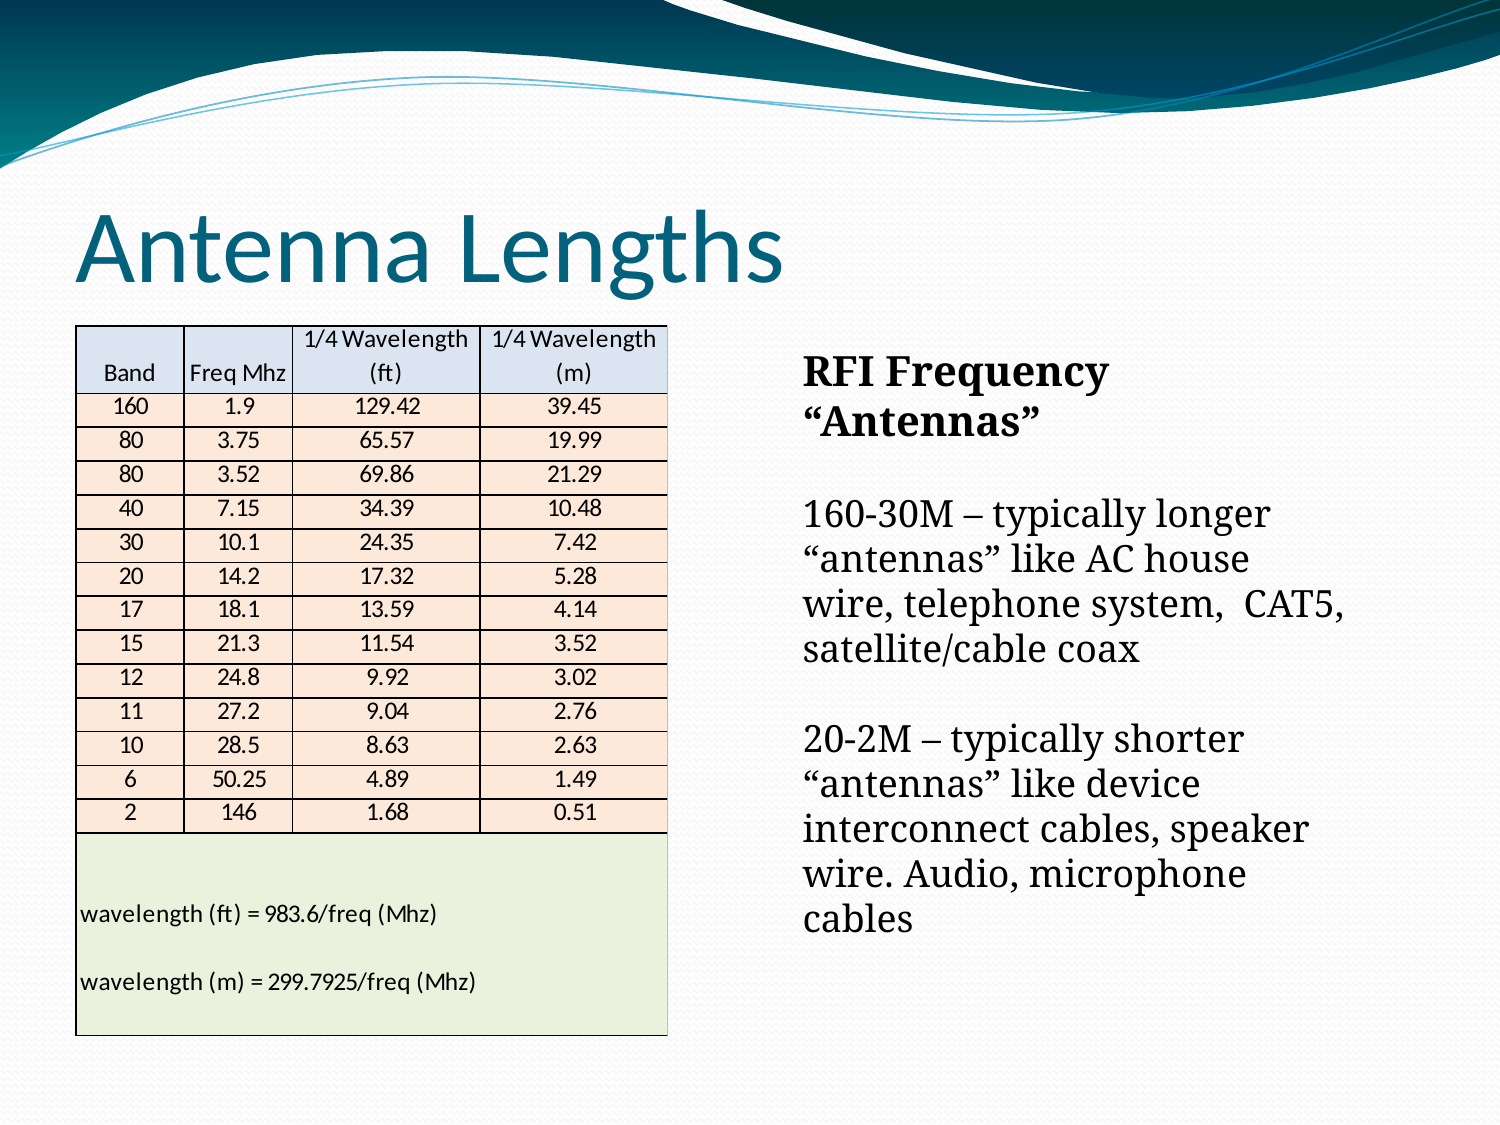

# Antenna Lengths
RFI Frequency “Antennas”
160-30M – typically longer “antennas” like AC house wire, telephone system, CAT5, satellite/cable coax
20-2M – typically shorter “antennas” like device interconnect cables, speaker wire. Audio, microphone cables